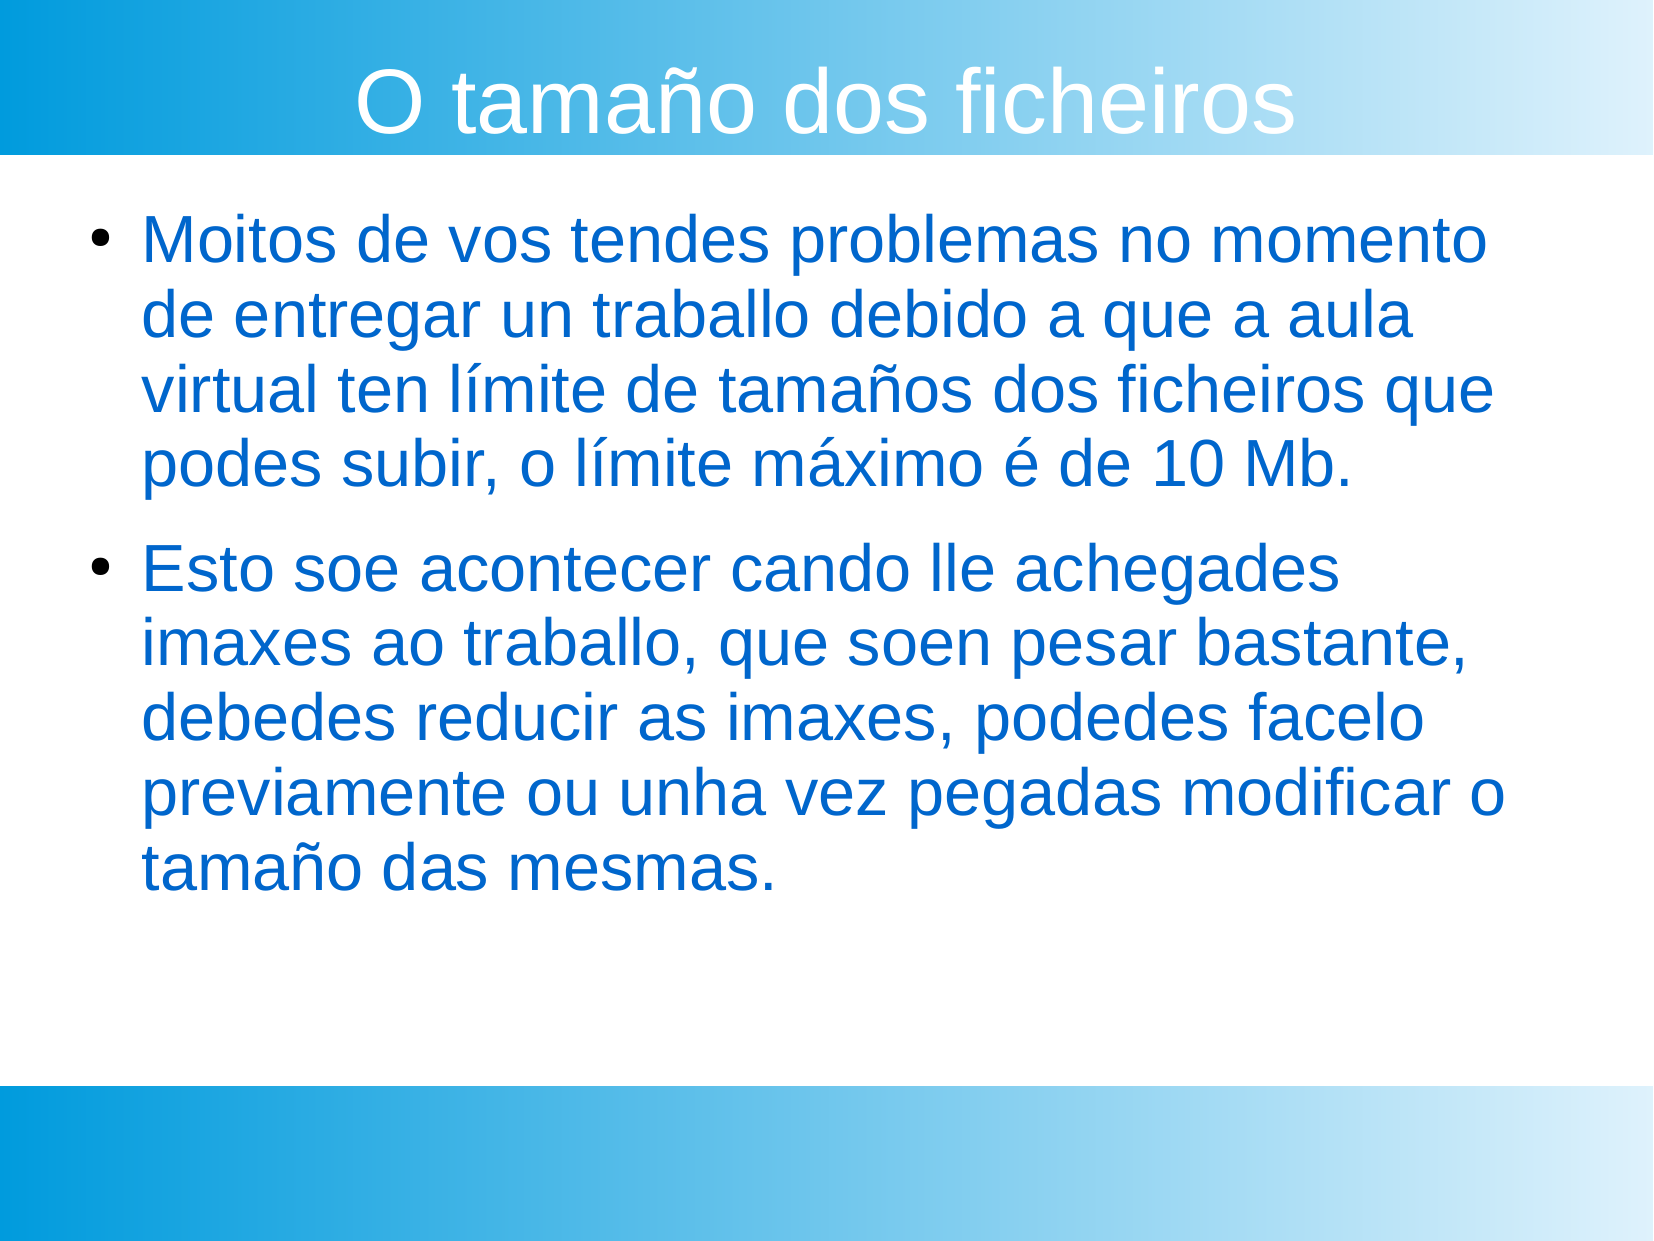

# O tamaño dos ficheiros
Moitos de vos tendes problemas no momento de entregar un traballo debido a que a aula virtual ten límite de tamaños dos ficheiros que podes subir, o límite máximo é de 10 Mb.
Esto soe acontecer cando lle achegades imaxes ao traballo, que soen pesar bastante, debedes reducir as imaxes, podedes facelo previamente ou unha vez pegadas modificar o tamaño das mesmas.